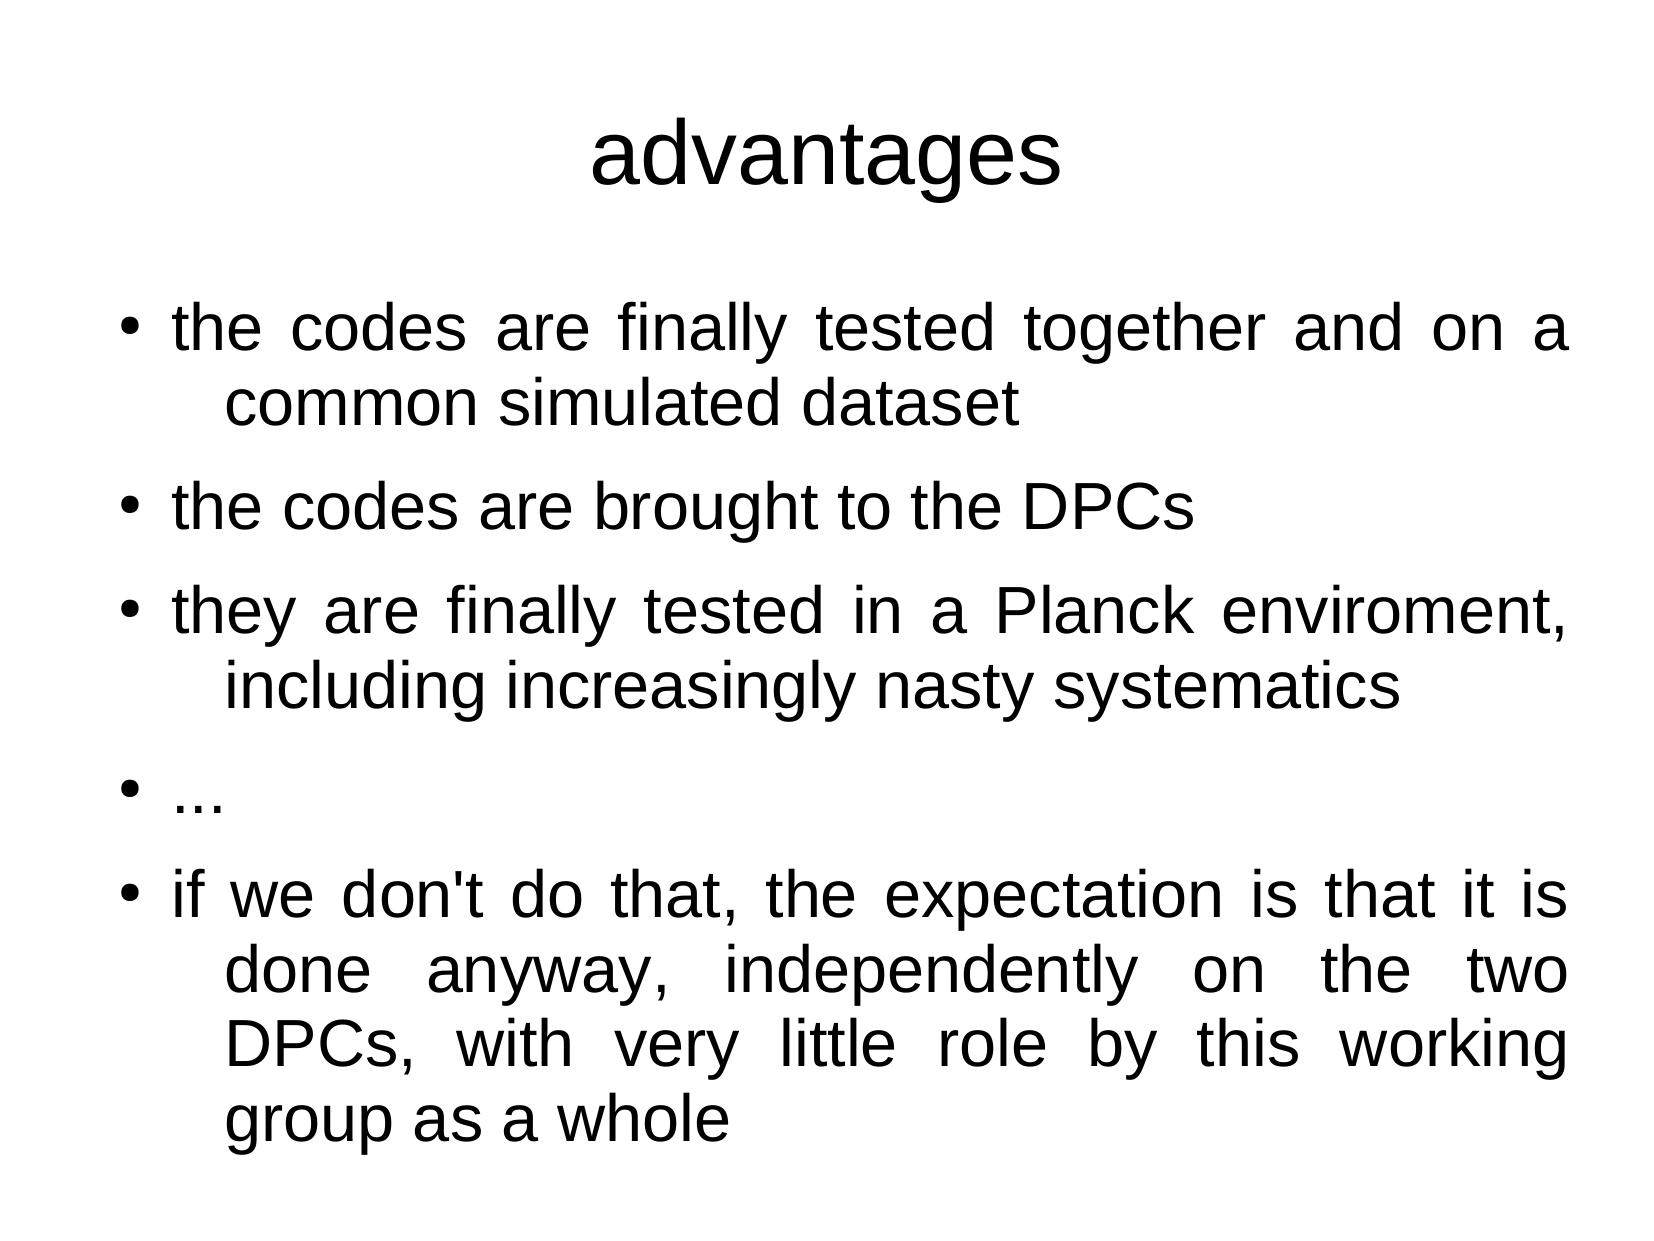

# advantages
the codes are finally tested together and on a common simulated dataset
the codes are brought to the DPCs
they are finally tested in a Planck enviroment, including increasingly nasty systematics
...
if we don't do that, the expectation is that it is done anyway, independently on the two DPCs, with very little role by this working group as a whole